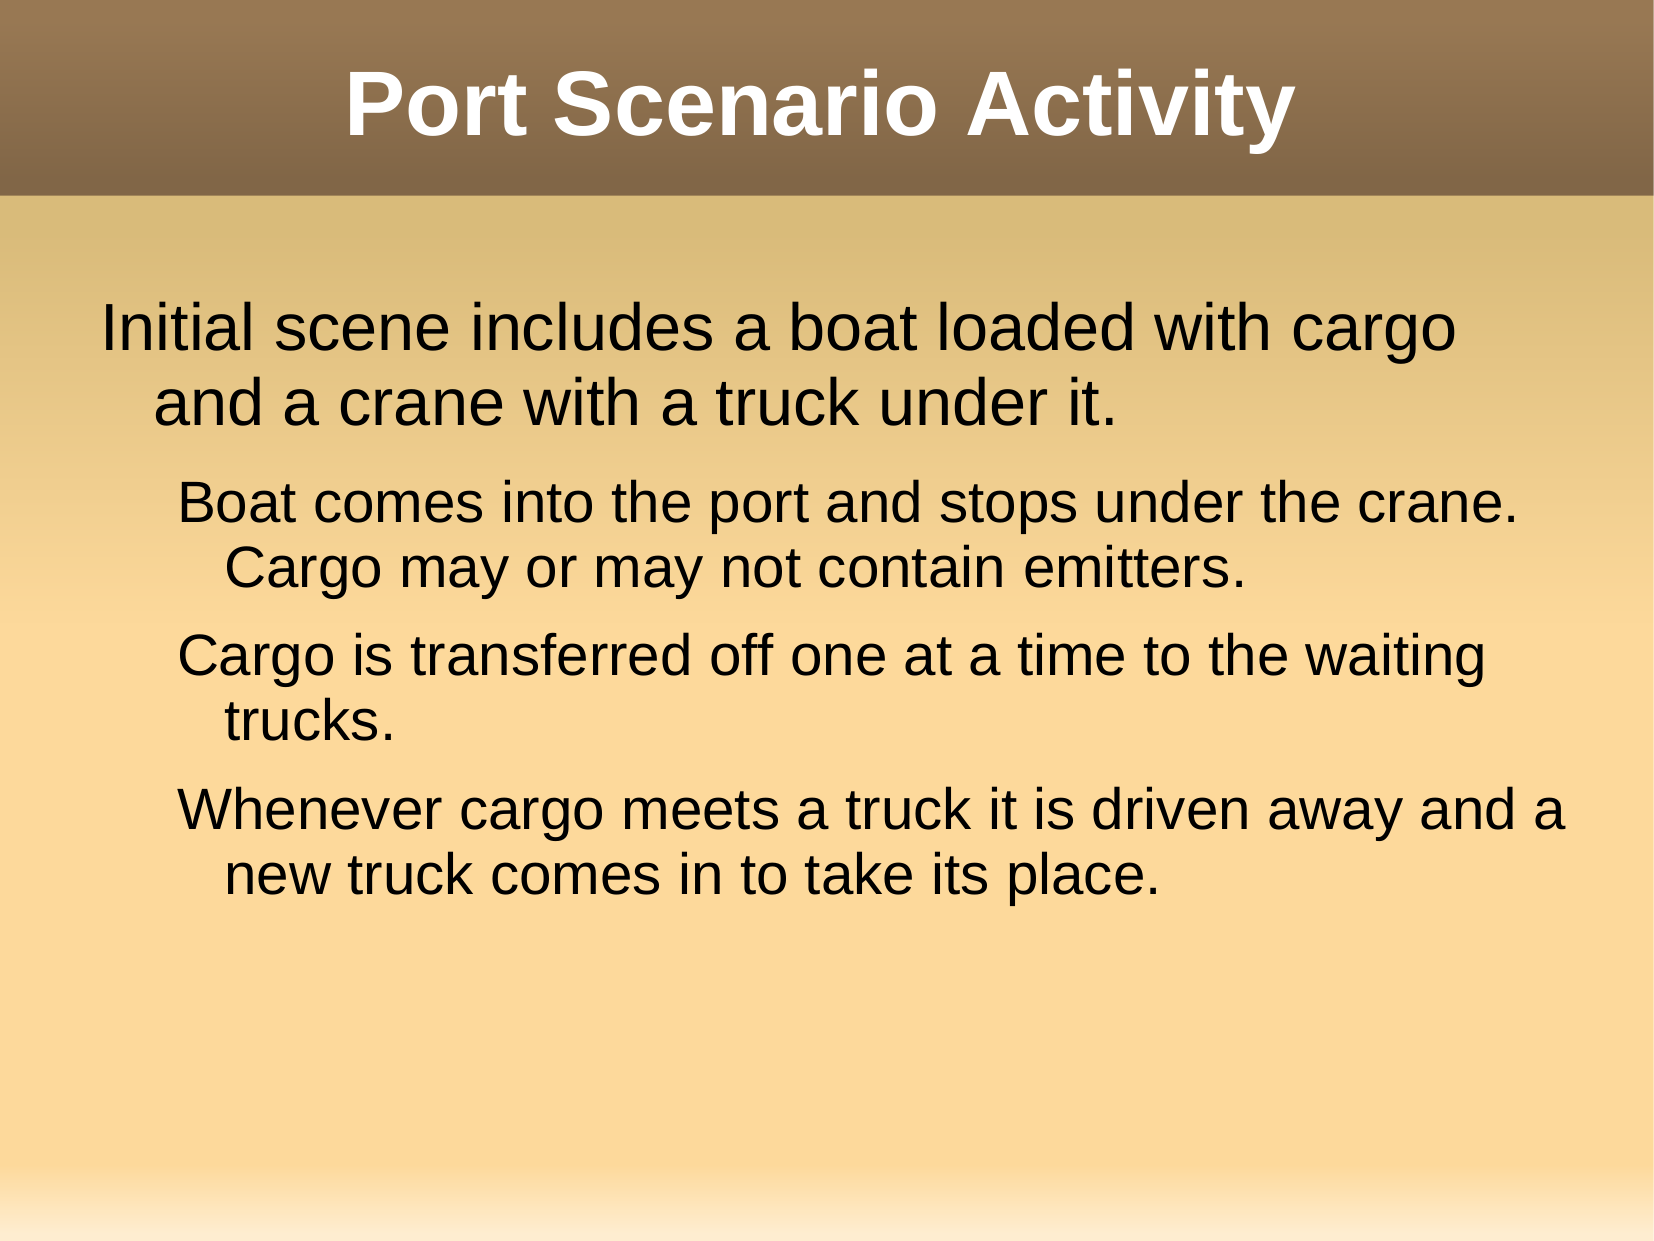

# Port Scenario Activity
Initial scene includes a boat loaded with cargo and a crane with a truck under it.
Boat comes into the port and stops under the crane. Cargo may or may not contain emitters.
Cargo is transferred off one at a time to the waiting trucks.
Whenever cargo meets a truck it is driven away and a new truck comes in to take its place.